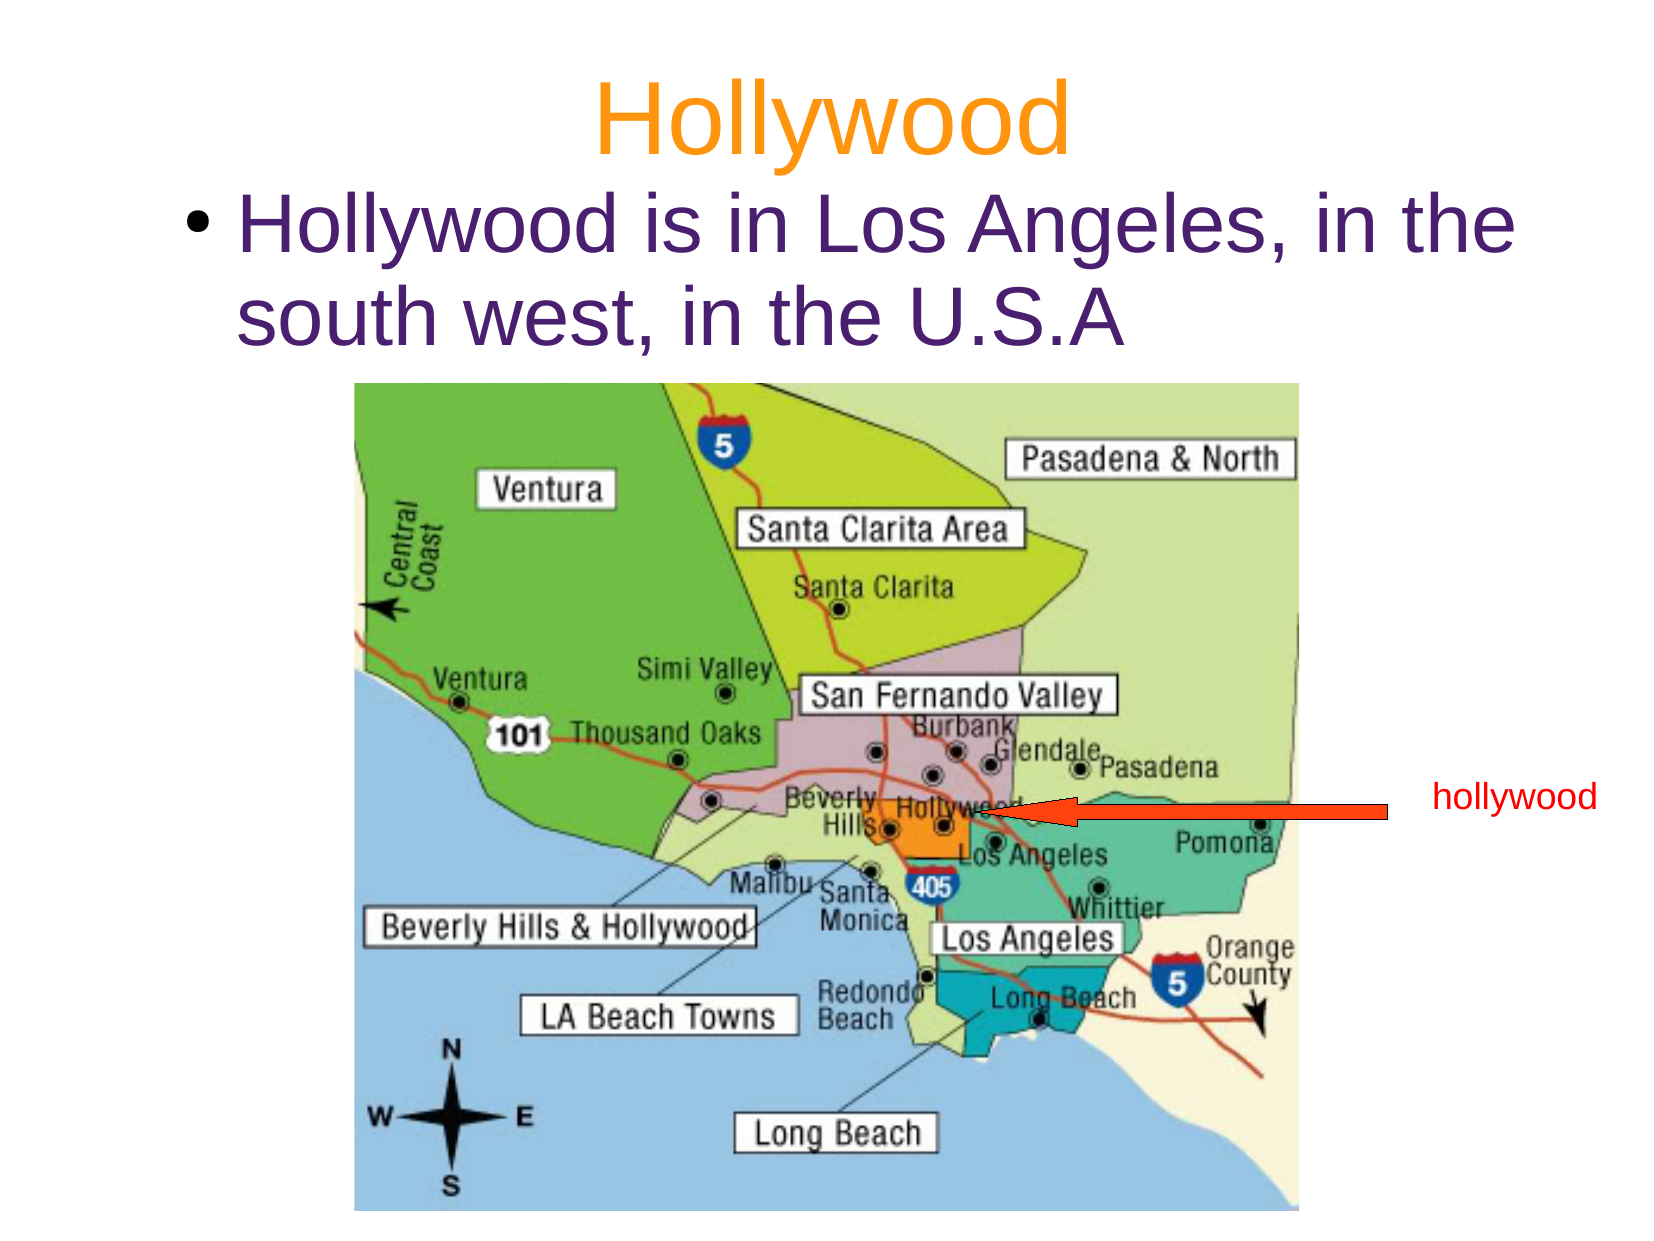

# Hollywood
Hollywood is in Los Angeles, in the south west, in the U.S.A
hollywood